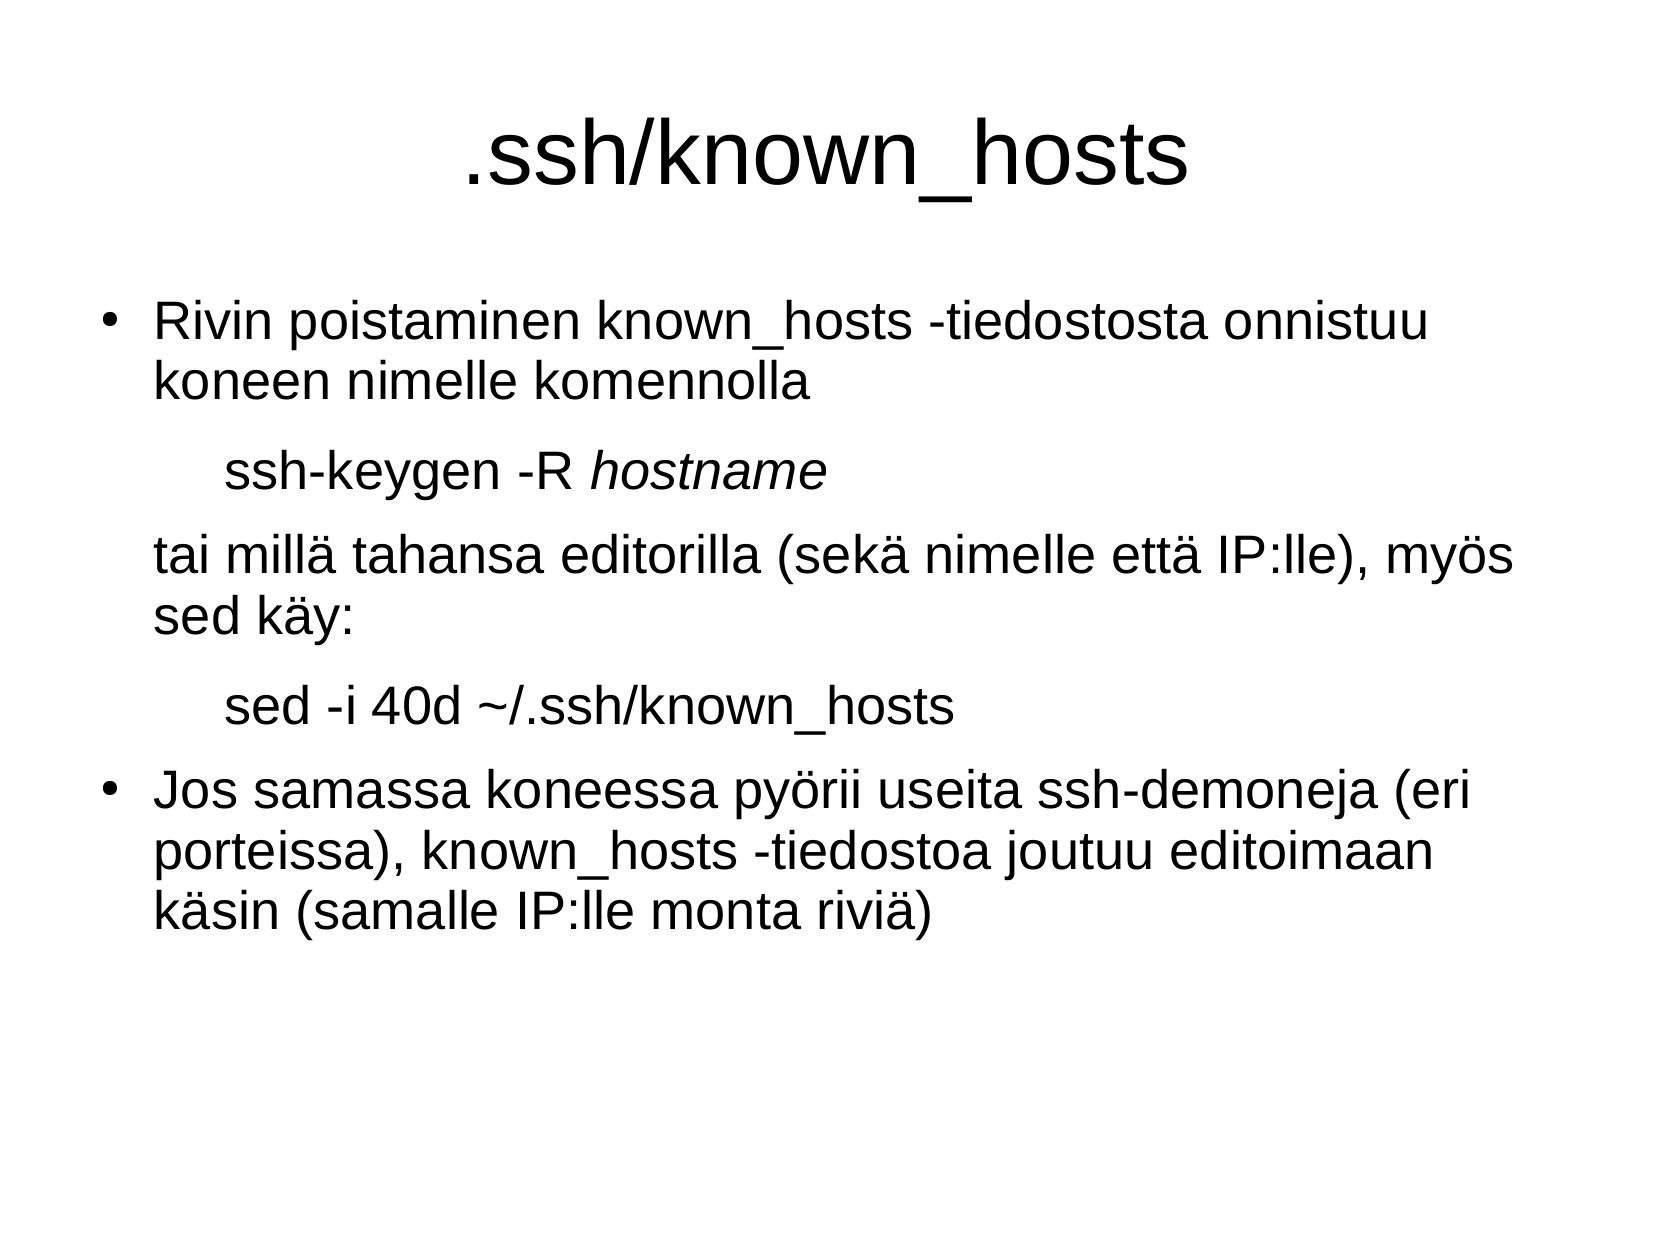

# .ssh/known_hosts
Rivin poistaminen known_hosts -tiedostosta onnistuu koneen nimelle komennolla
ssh-keygen -R hostname
tai millä tahansa editorilla (sekä nimelle että IP:lle), myös sed käy:
sed -i 40d ~/.ssh/known_hosts
Jos samassa koneessa pyörii useita ssh-demoneja (eri porteissa), known_hosts -tiedostoa joutuu editoimaan käsin (samalle IP:lle monta riviä)